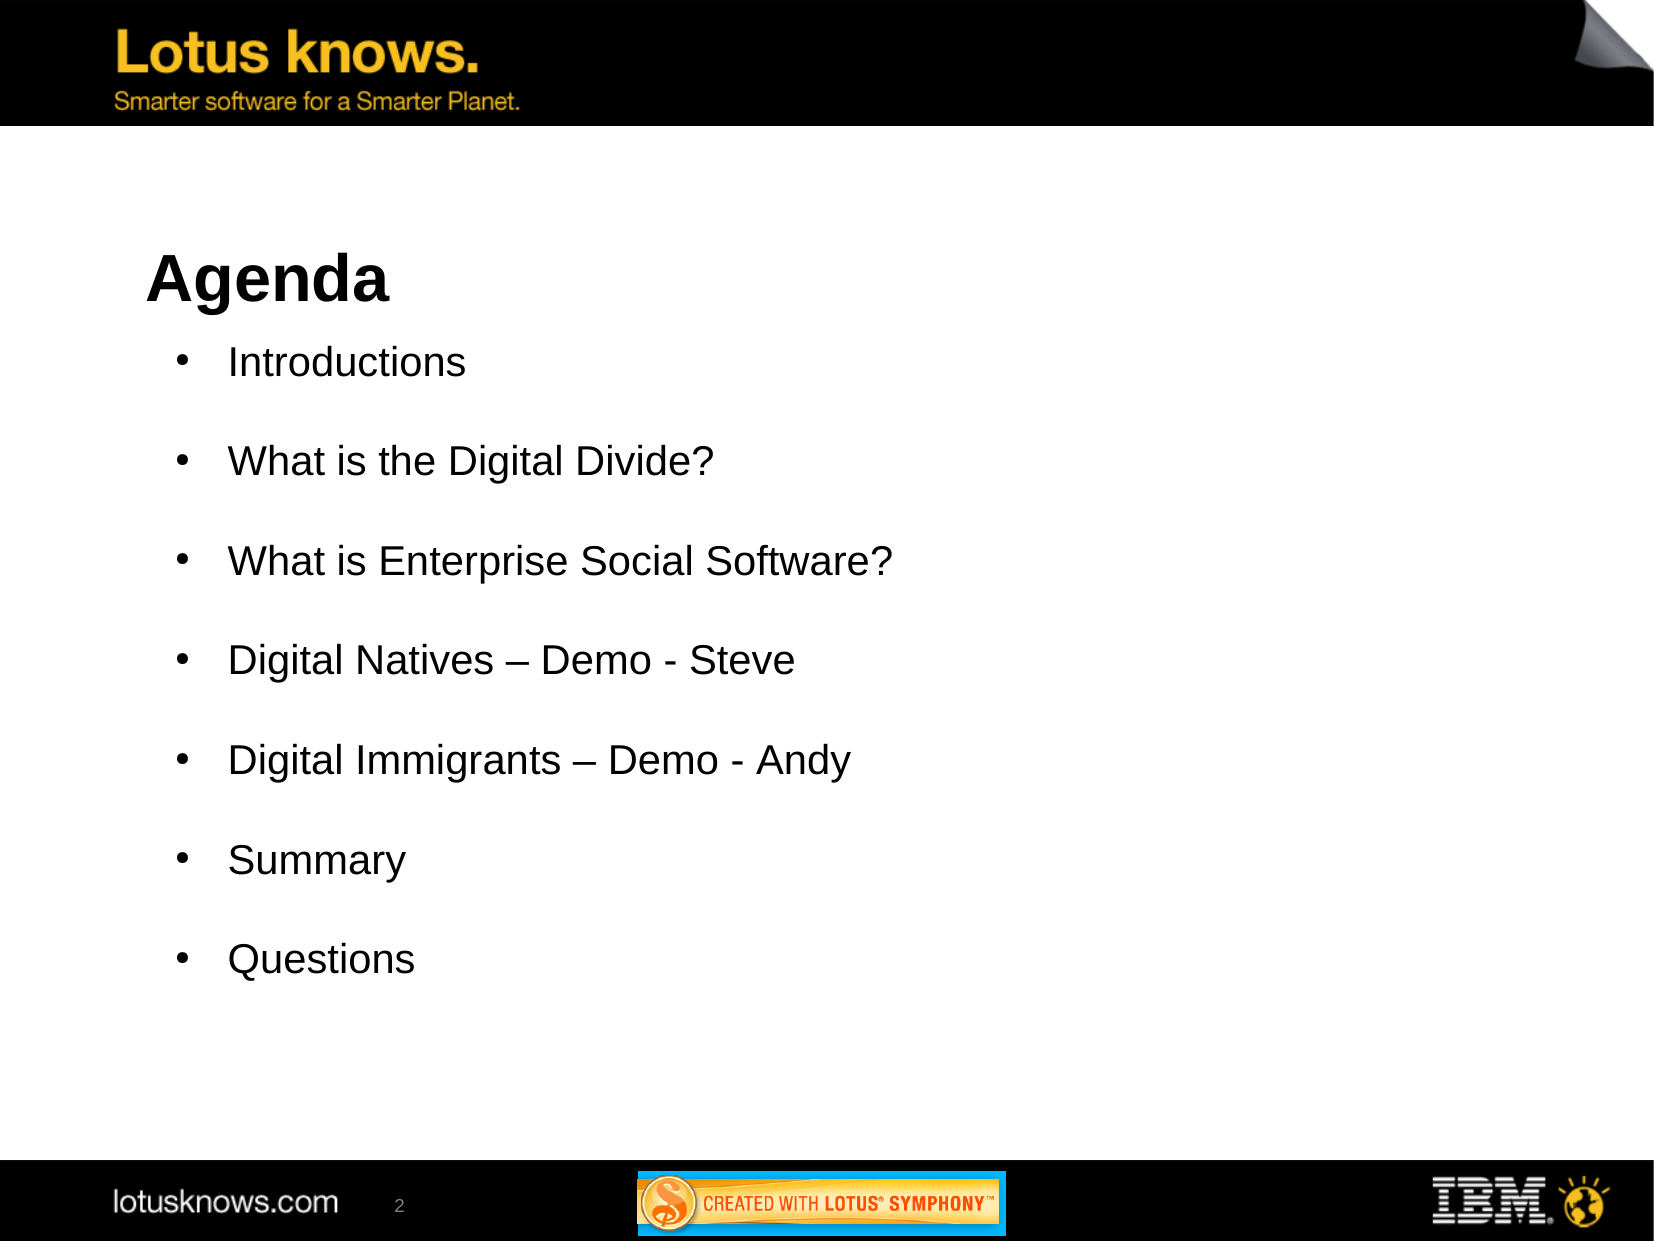

# Agenda
Introductions
What is the Digital Divide?
What is Enterprise Social Software?
Digital Natives – Demo - Steve
Digital Immigrants – Demo - Andy
Summary
Questions
2